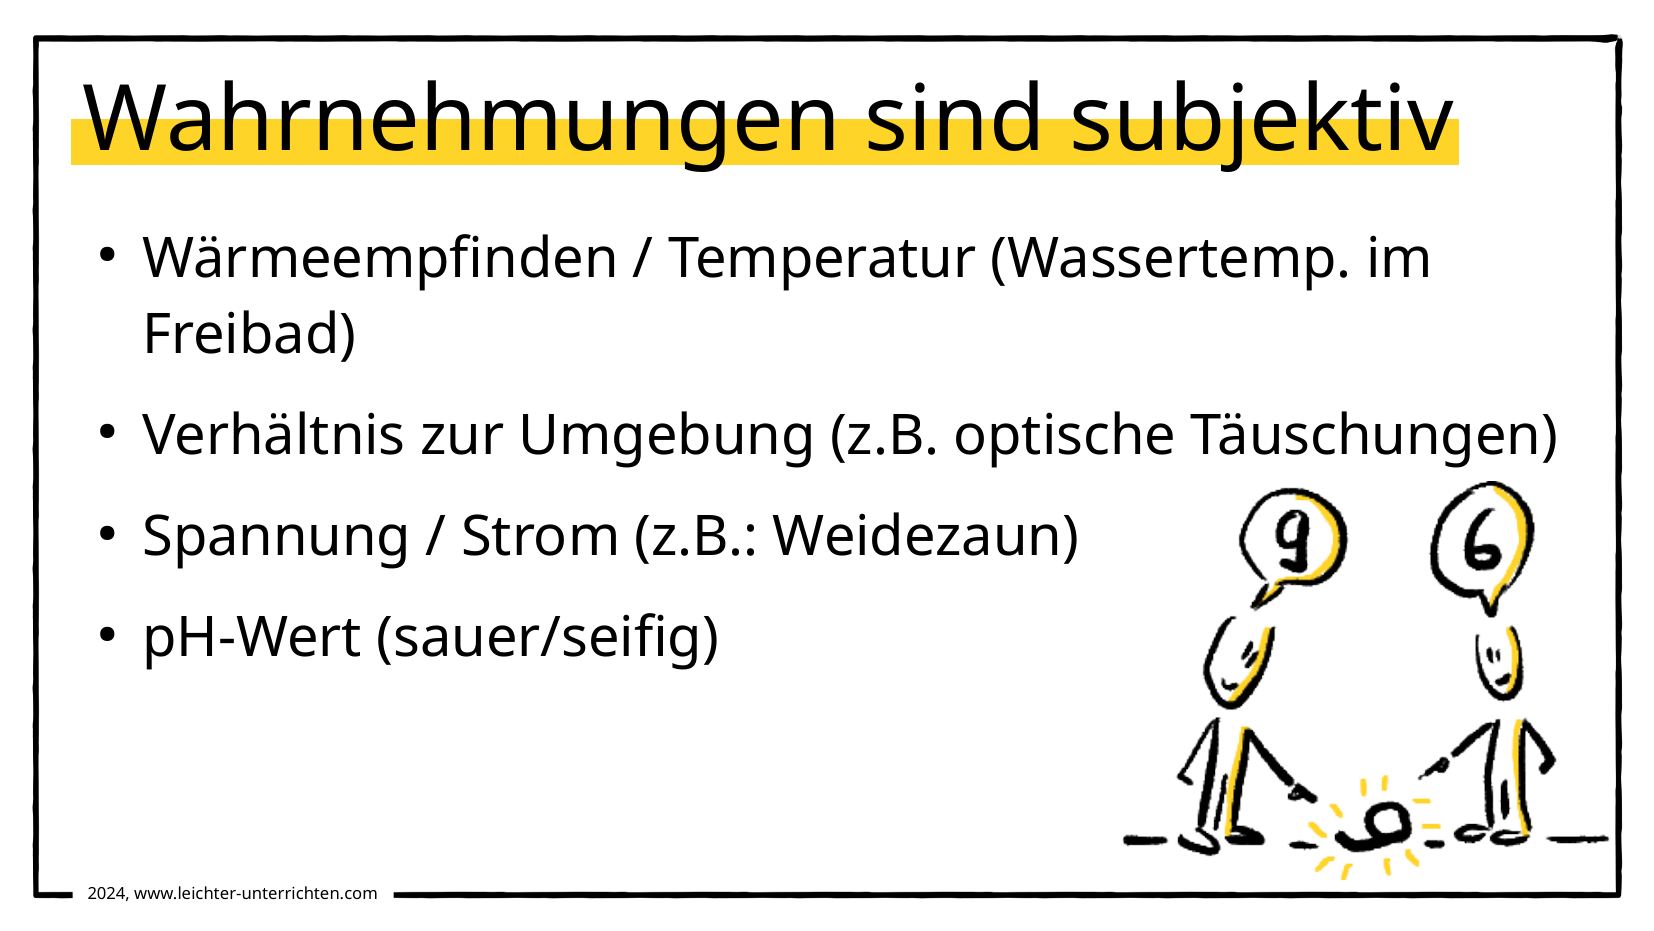

# Wahrnehmungen sind subjektiv
Wärmeempfinden / Temperatur (Wassertemp. im Freibad)
Verhältnis zur Umgebung (z.B. optische Täuschungen)
Spannung / Strom (z.B.: Weidezaun)
pH-Wert (sauer/seifig)